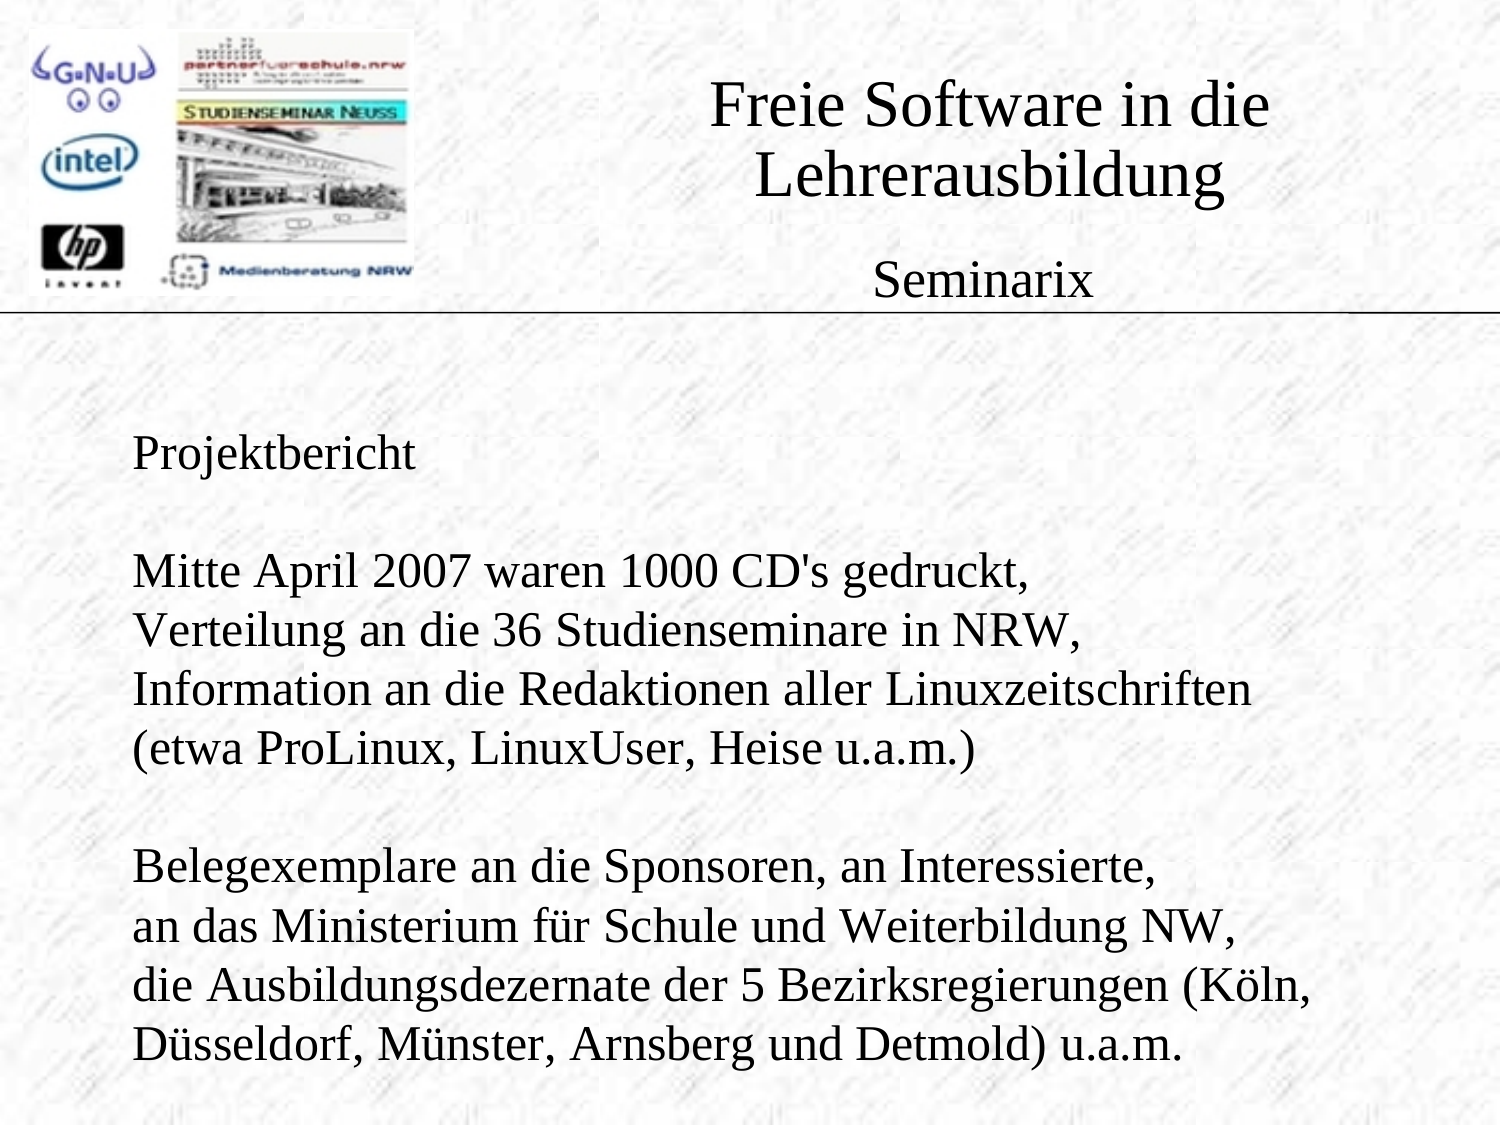

Freie Software in die Lehrerausbildung
Seminarix
Projektbericht
Mitte April 2007 waren 1000 CD's gedruckt,
Verteilung an die 36 Studienseminare in NRW,
Information an die Redaktionen aller Linuxzeitschriften
(etwa ProLinux, LinuxUser, Heise u.a.m.)
Belegexemplare an die Sponsoren, an Interessierte,
an das Ministerium für Schule und Weiterbildung NW,
die Ausbildungsdezernate der 5 Bezirksregierungen (Köln, Düsseldorf, Münster, Arnsberg und Detmold) u.a.m.